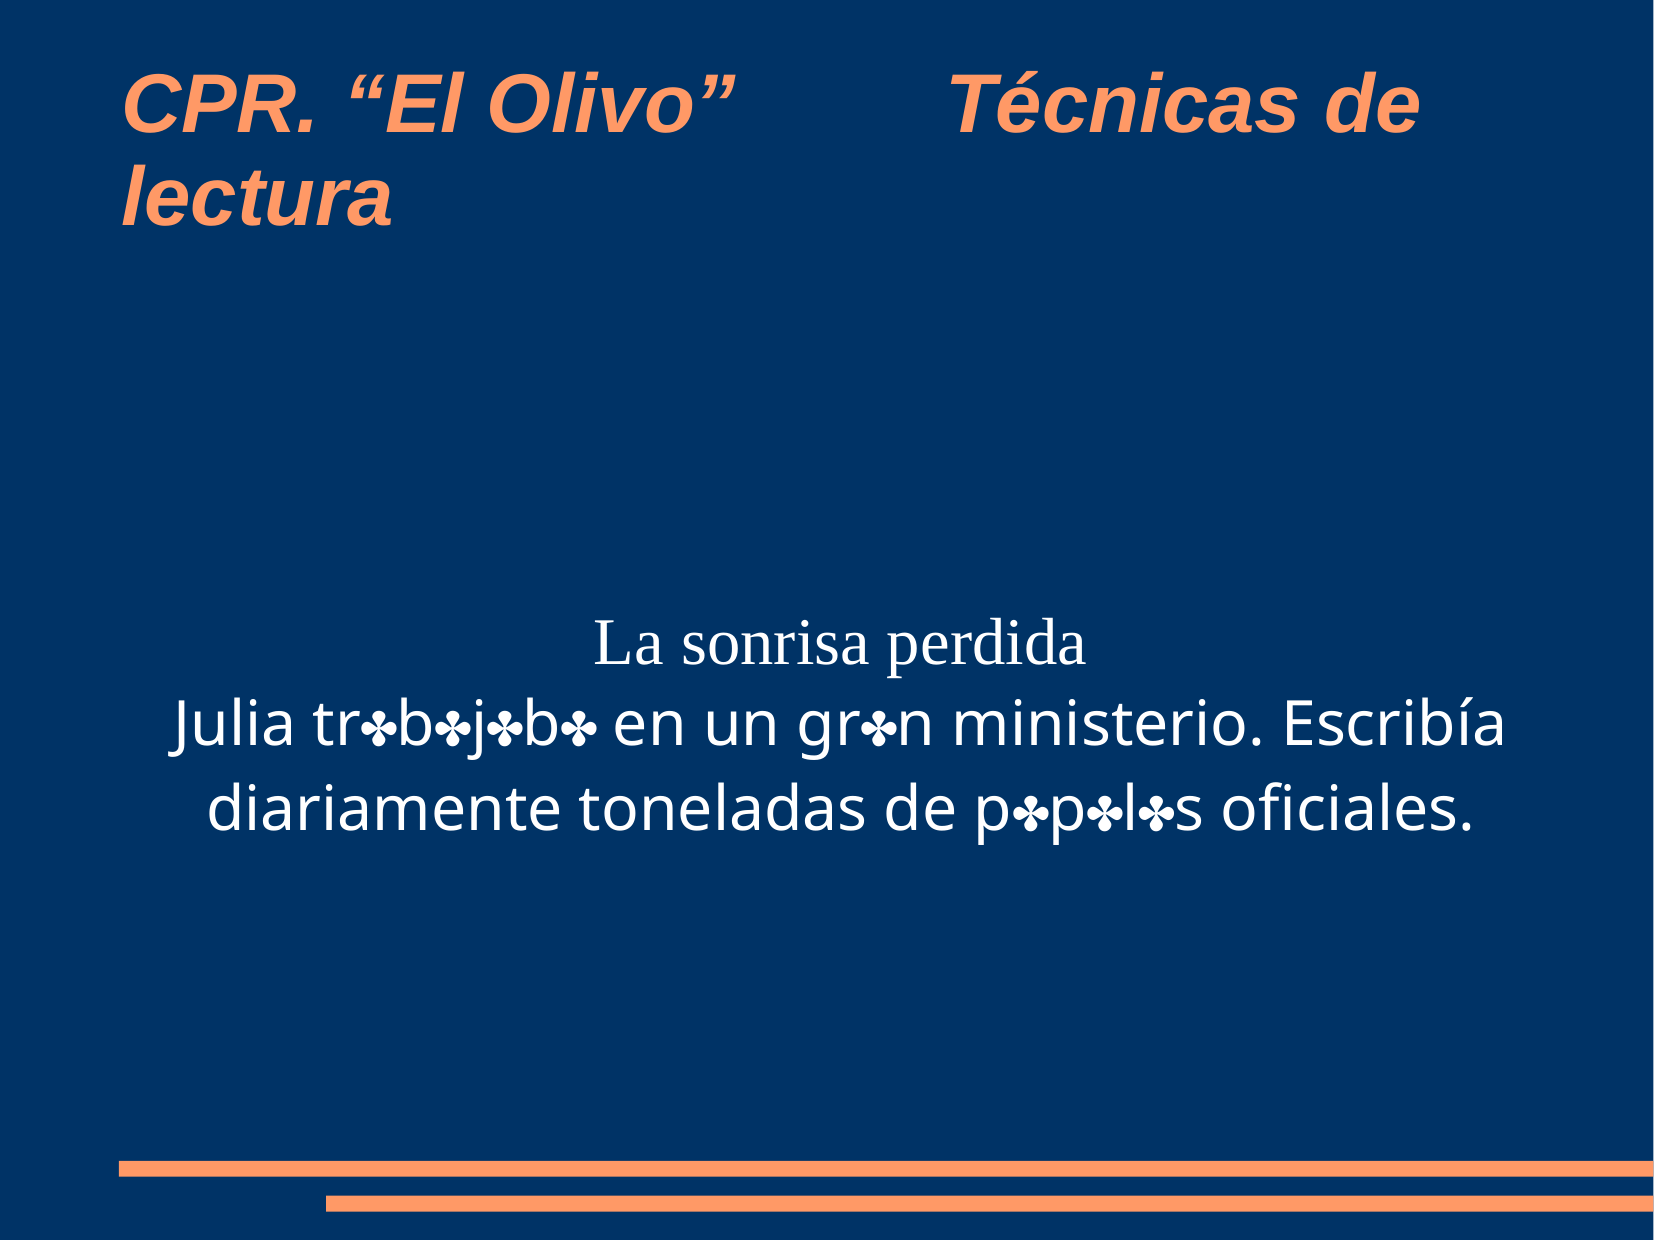

# CPR. “El Olivo” Técnicas de lectura
La sonrisa perdida
Julia trbjb en un grn ministerio. Escribía diariamente toneladas de ppls oficiales.